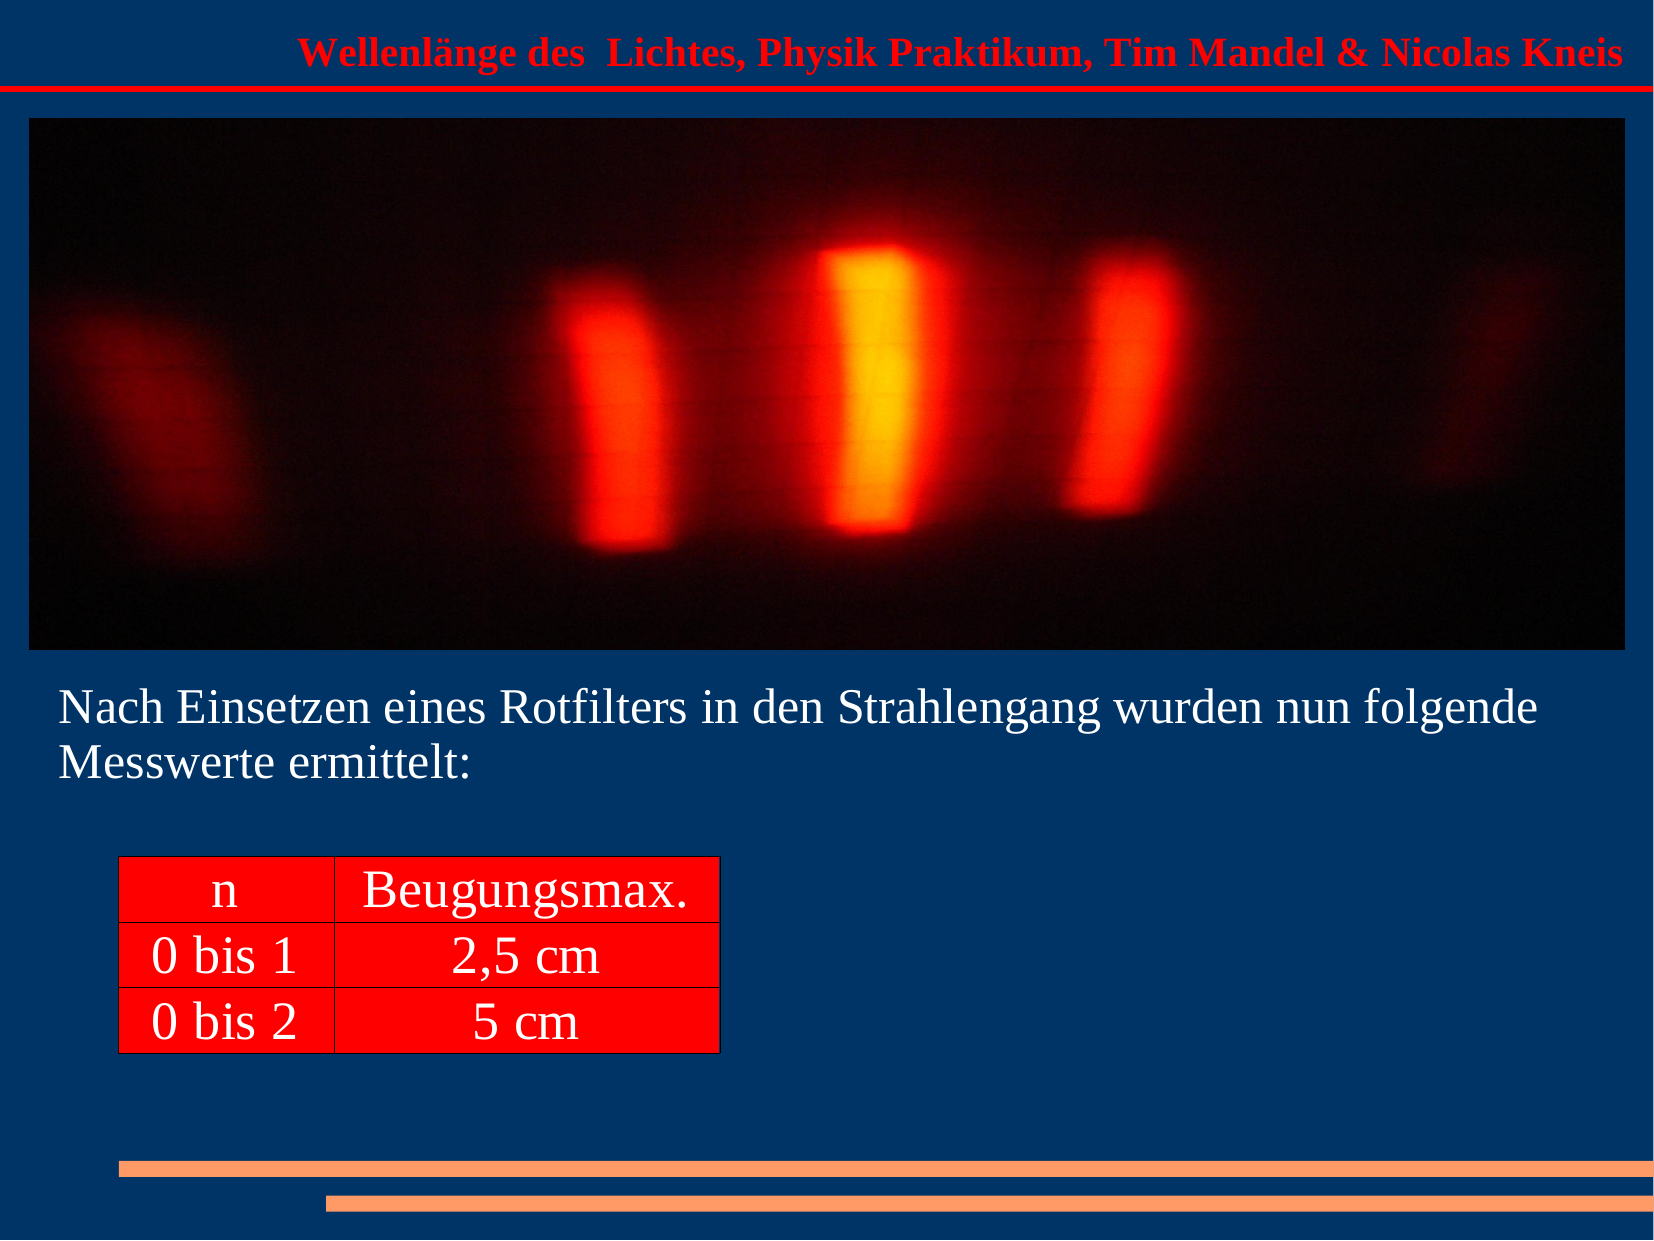

Wellenlänge des Lichtes, Physik Praktikum, Tim Mandel & Nicolas Kneis
Nach Einsetzen eines Rotfilters in den Strahlengang wurden nun folgende Messwerte ermittelt: